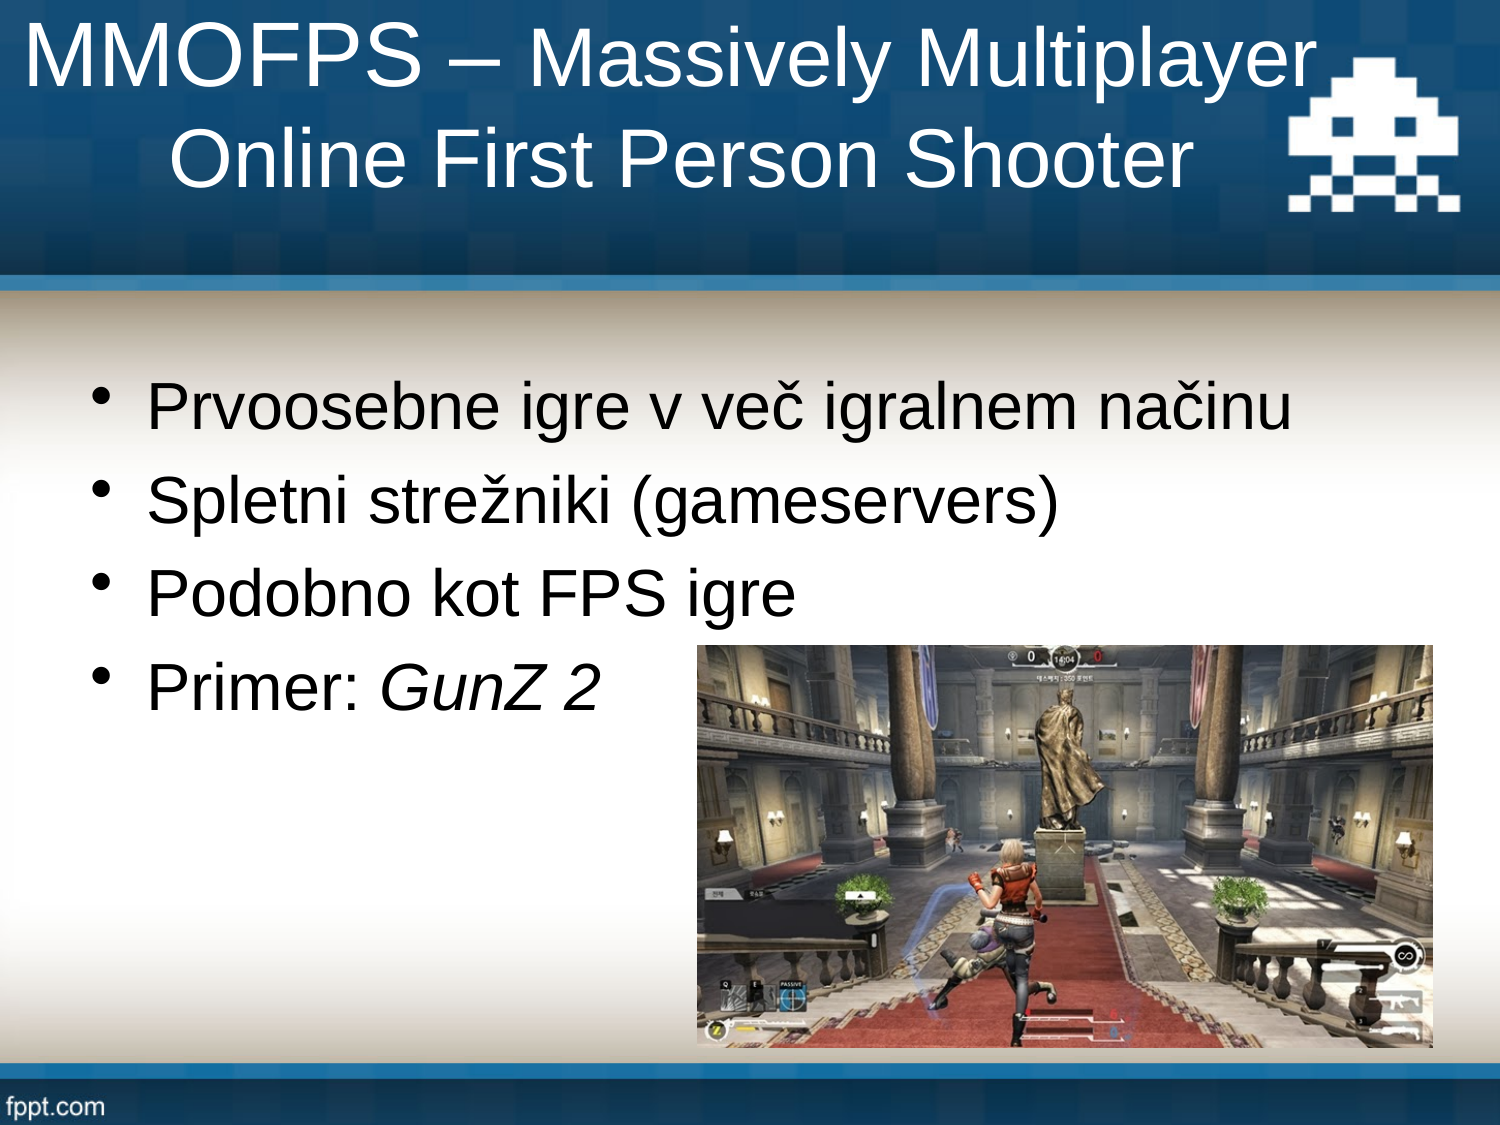

# MMOFPS – Massively Multiplayer Online First Person Shooter
Prvoosebne igre v več igralnem načinu
Spletni strežniki (gameservers)
Podobno kot FPS igre
Primer: GunZ 2